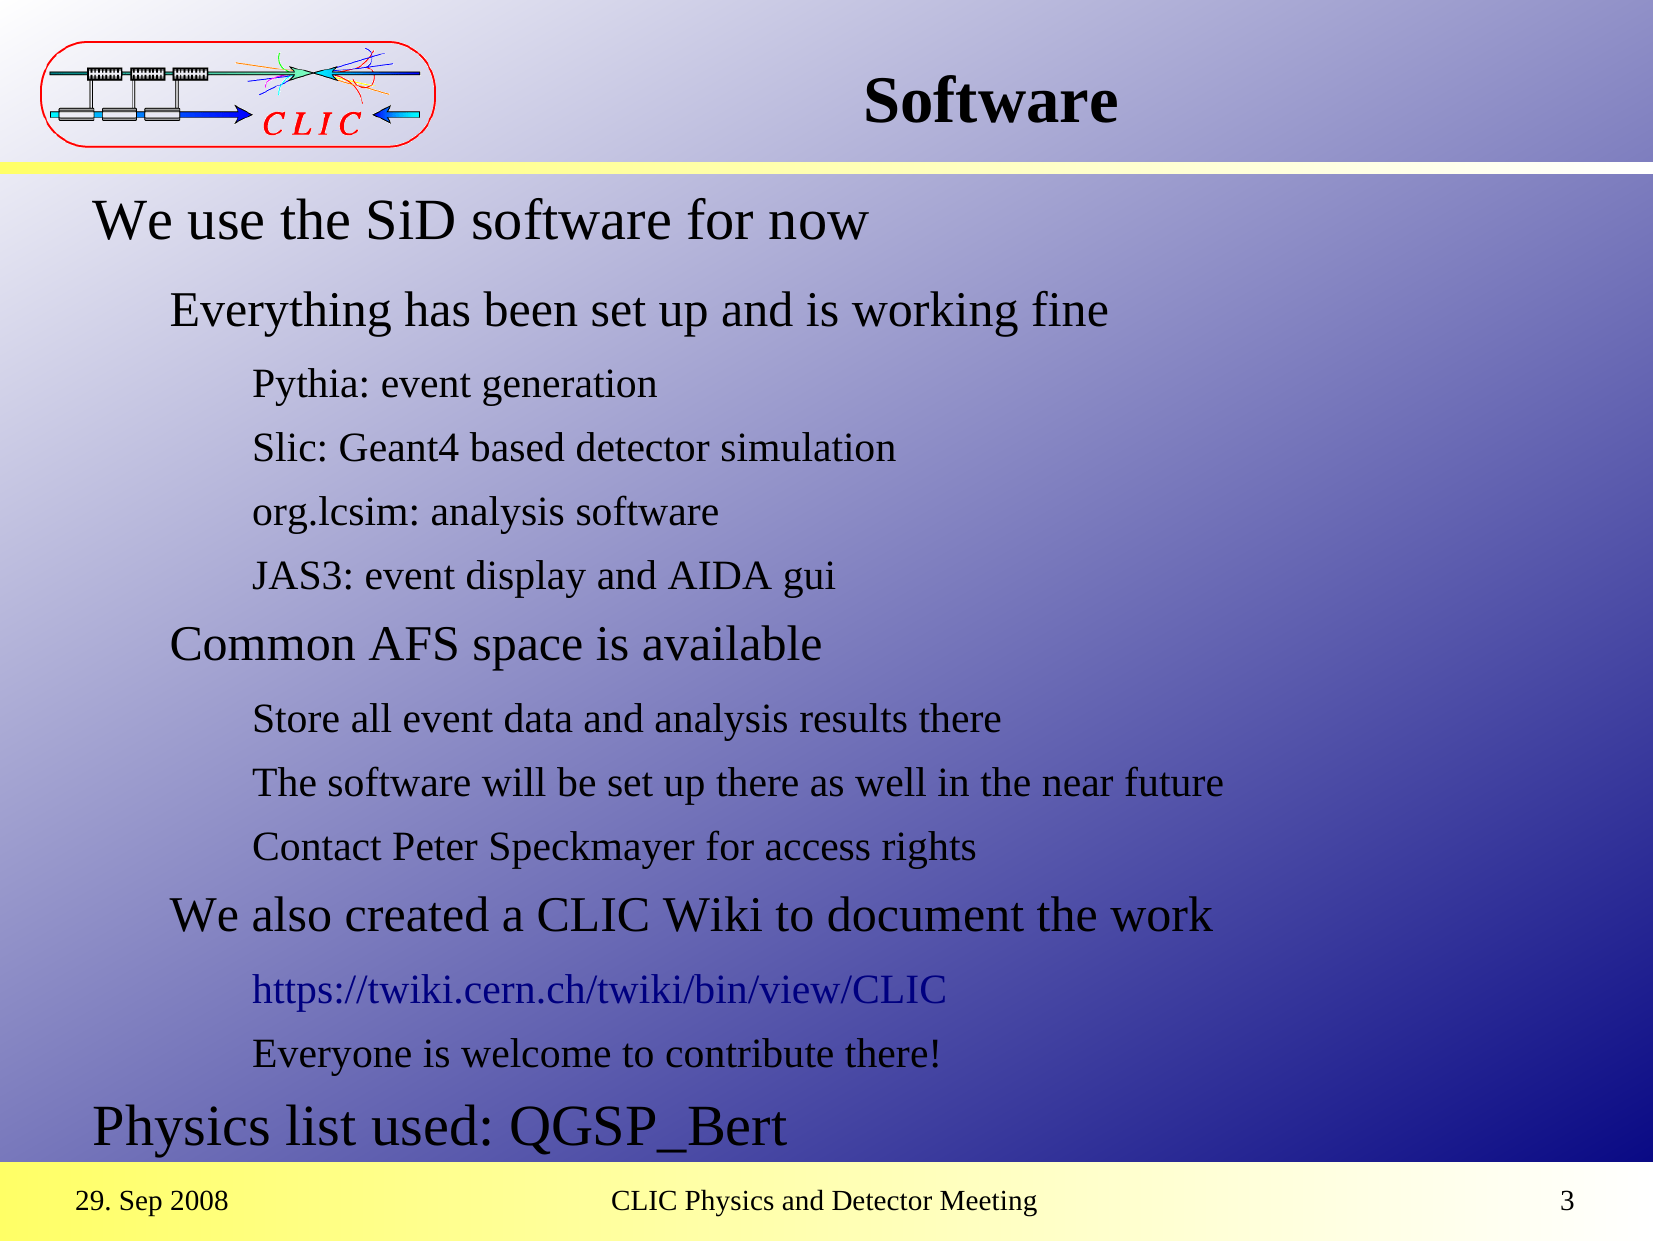

# Software
We use the SiD software for now
Everything has been set up and is working fine
Pythia: event generation
Slic: Geant4 based detector simulation
org.lcsim: analysis software
JAS3: event display and AIDA gui
Common AFS space is available
Store all event data and analysis results there
The software will be set up there as well in the near future
Contact Peter Speckmayer for access rights
We also created a CLIC Wiki to document the work
https://twiki.cern.ch/twiki/bin/view/CLIC
Everyone is welcome to contribute there!
Physics list used: QGSP_Bert
29. Sep 2008
CLIC Physics and Detector Meeting
3